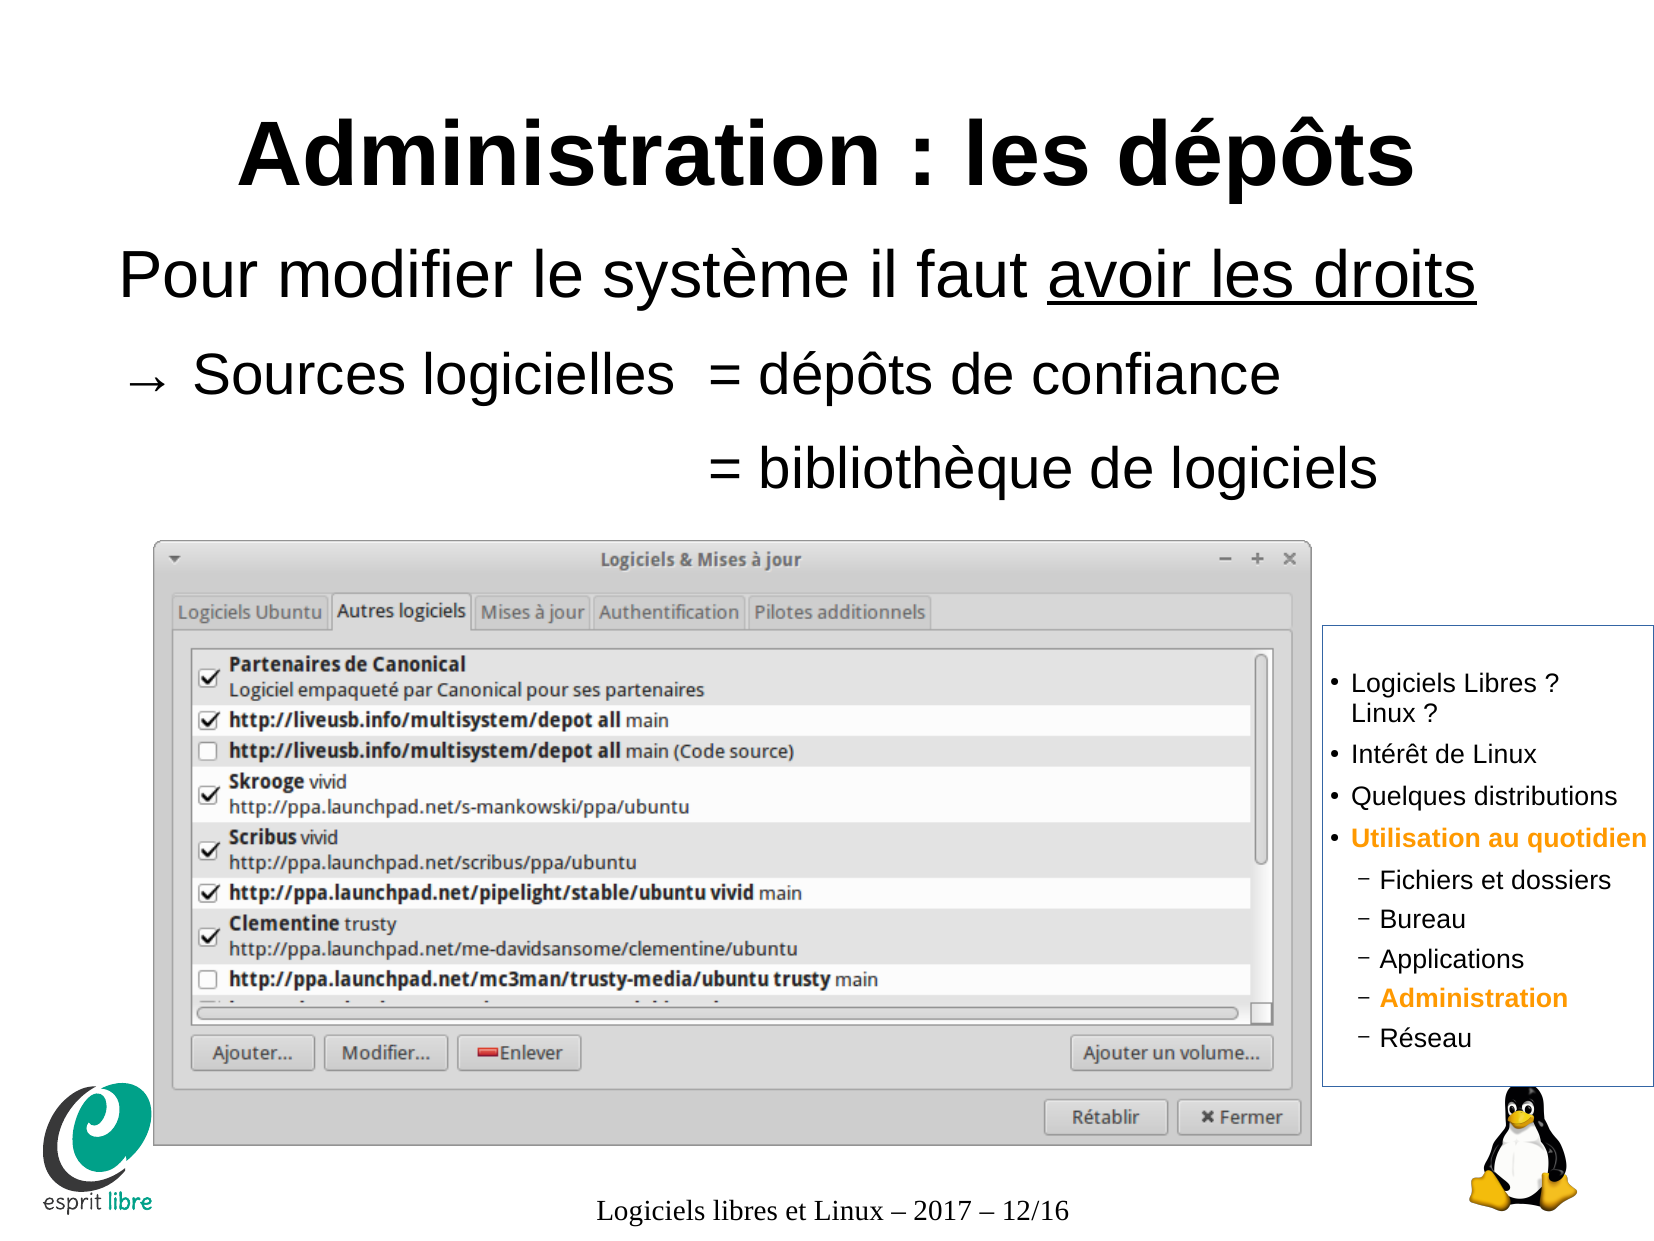

# Administration : les dépôts
Pour modifier le système il faut avoir les droits
→ Sources logicielles	= dépôts de confiance
 								= bibliothèque de logiciels
Logiciels Libres ? Linux ?
Intérêt de Linux
Quelques distributions
Utilisation au quotidien
Fichiers et dossiers
Bureau
Applications
Administration
Réseau